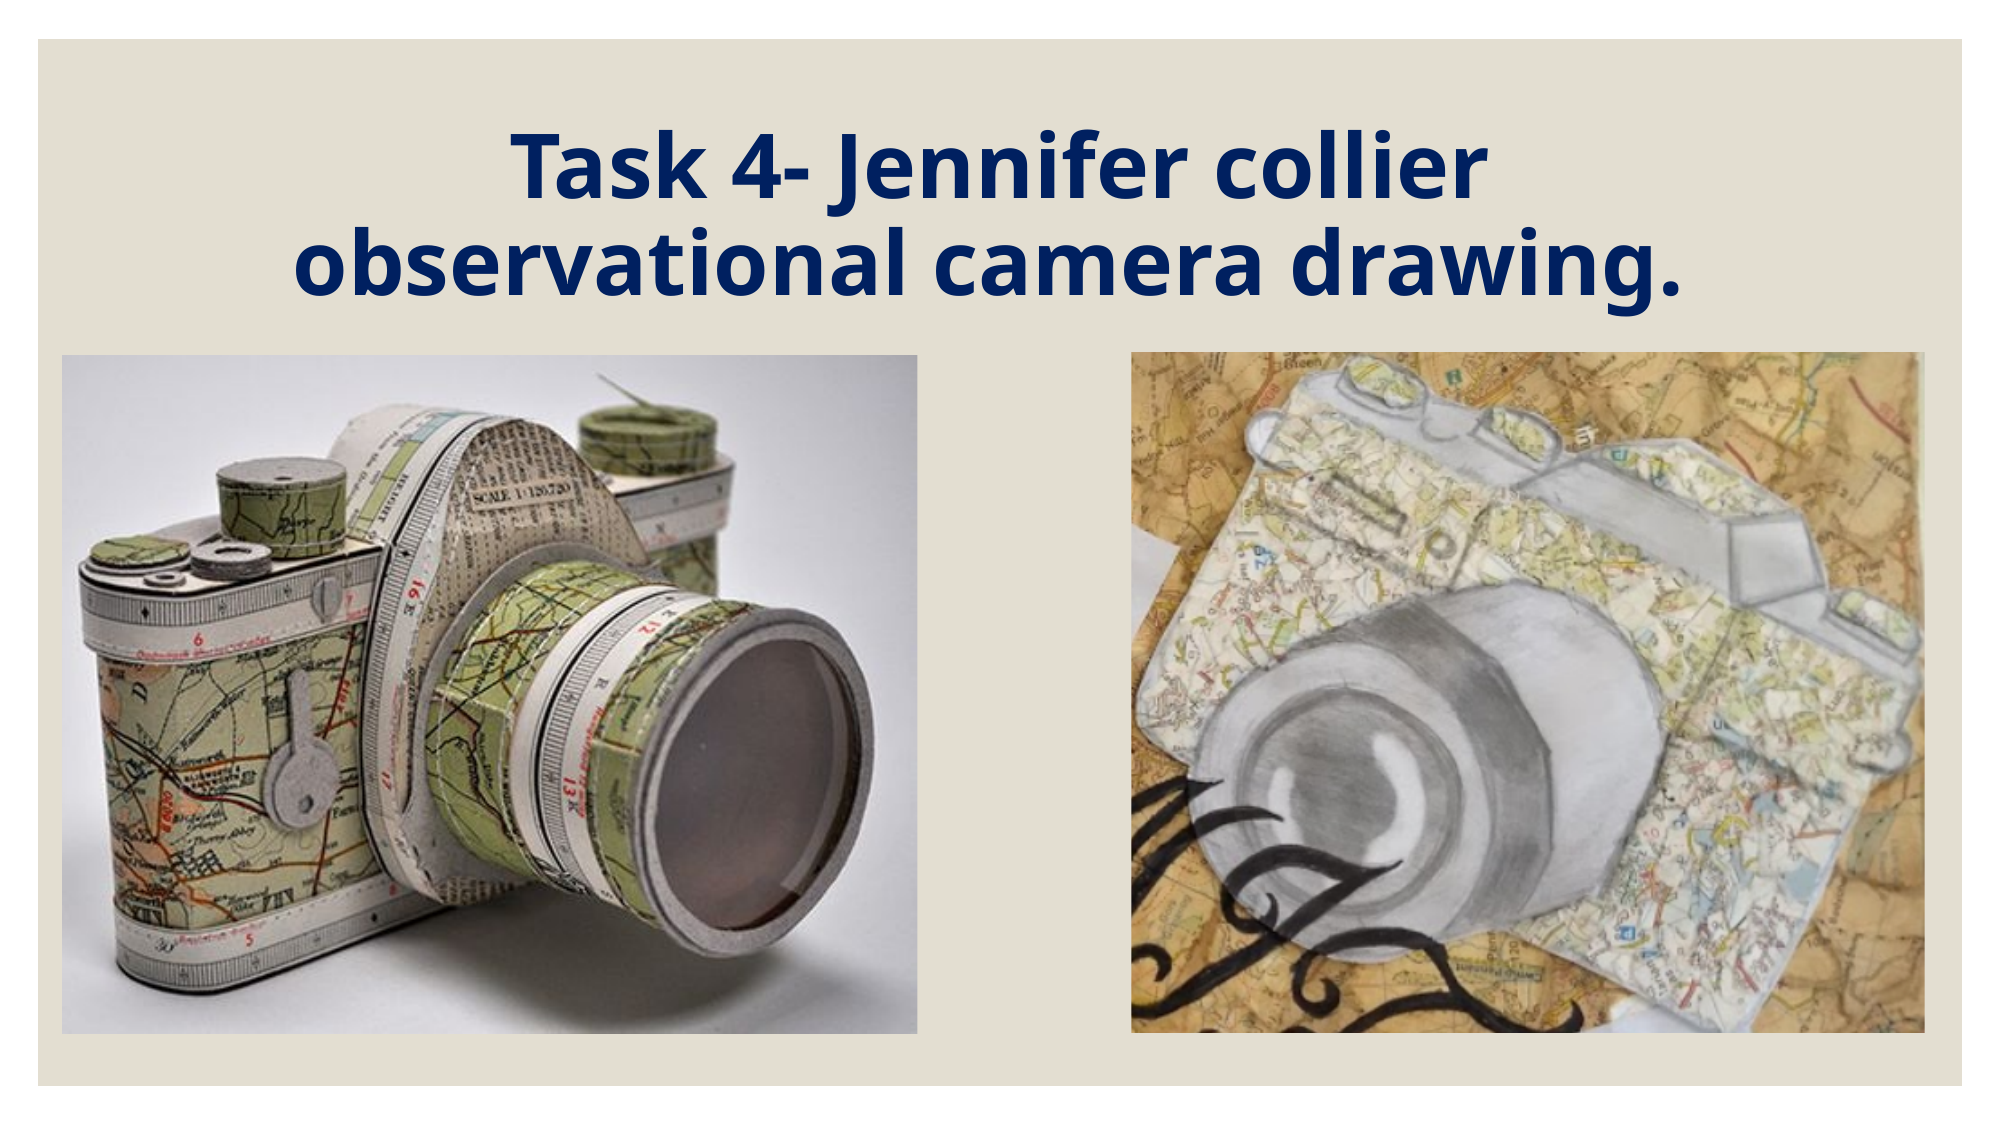

# Task 4- Jennifer collier observational camera drawing.